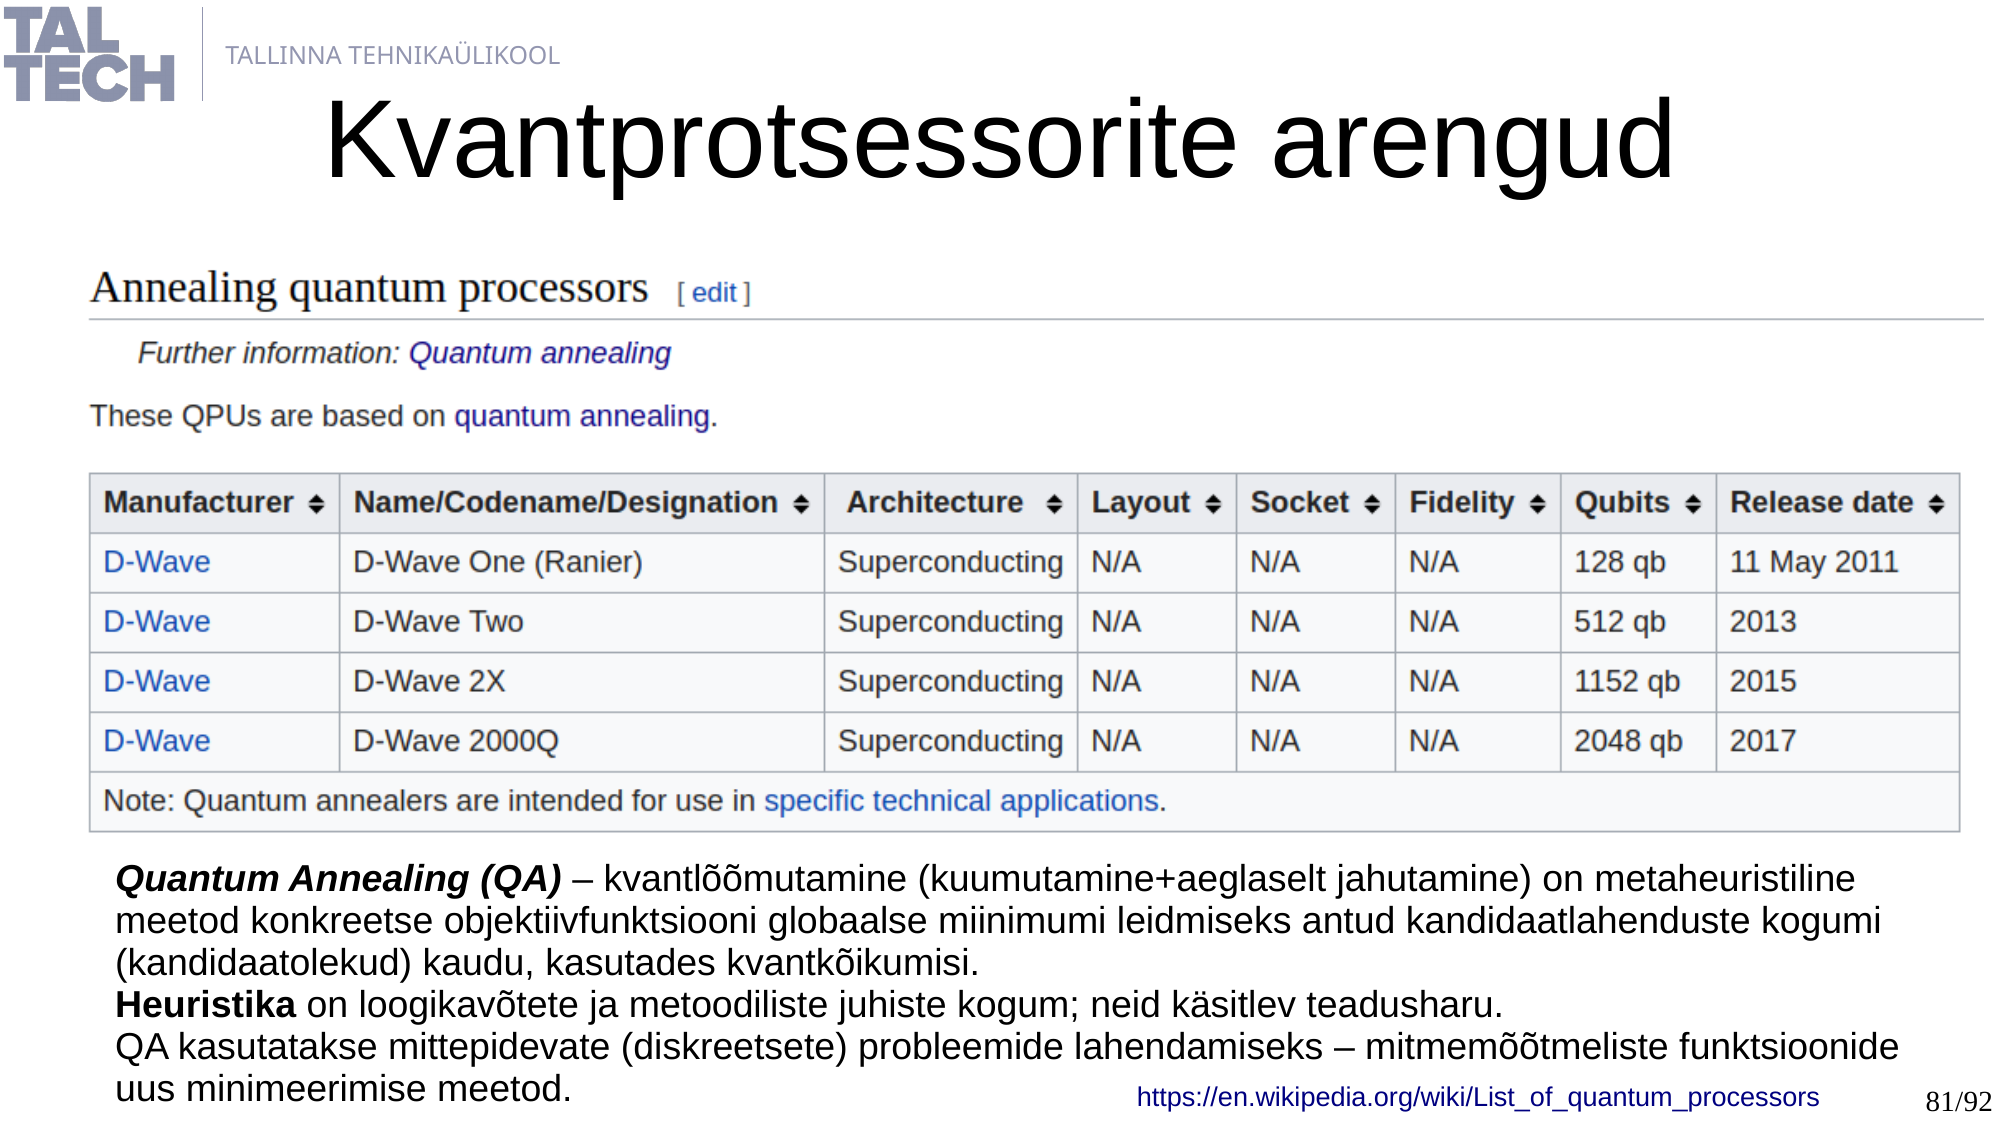

# Kvantprotsessorite arengud
Quantum Annealing (QA) – kvantlõõmutamine (kuumutamine+aeglaselt jahutamine) on metaheuristiline meetod konkreetse objektiivfunktsiooni globaalse miinimumi leidmiseks antud kandidaatlahenduste kogumi (kandidaatolekud) kaudu, kasutades kvantkõikumisi.
Heuristika on loogikavõtete ja metoodiliste juhiste kogum; neid käsitlev teadusharu.
QA kasutatakse mittepidevate (diskreetsete) probleemide lahendamiseks – mitmemõõtmeliste funktsioonide uus minimeerimise meetod.
https://en.wikipedia.org/wiki/List_of_quantum_processors
81